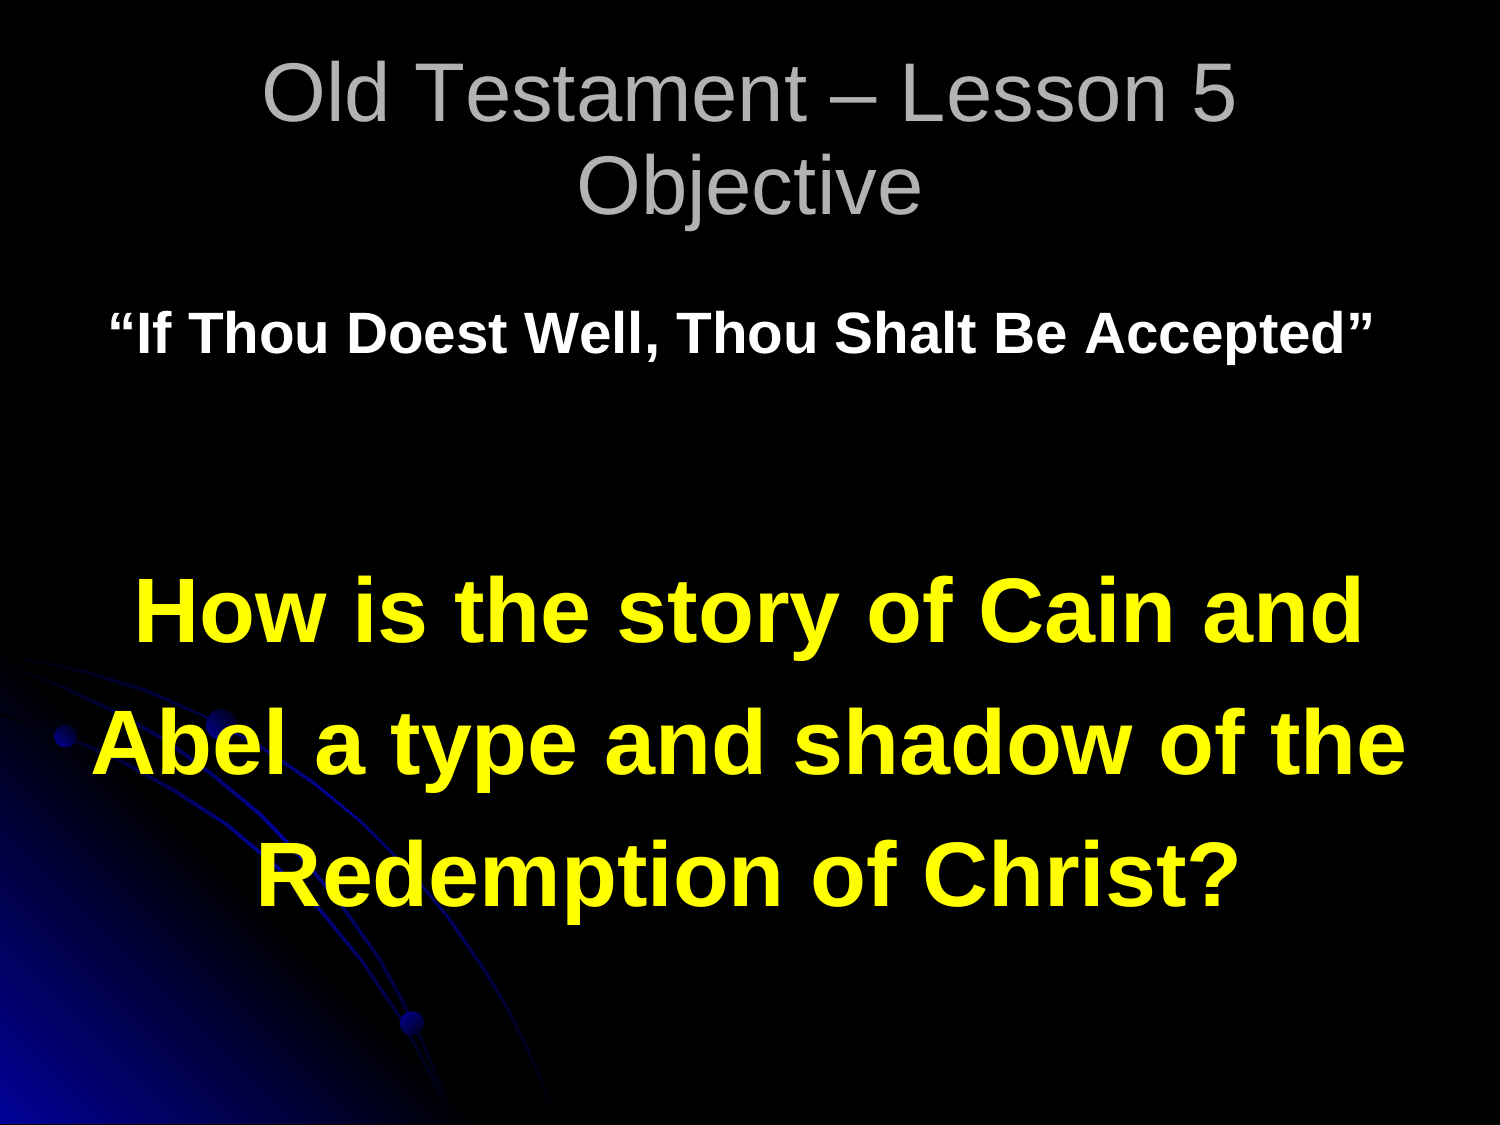

# Old Testament – Lesson 5 Objective
“If Thou Doest Well, Thou Shalt Be Accepted”
How is the story of Cain and Abel a type and shadow of the Redemption of Christ?